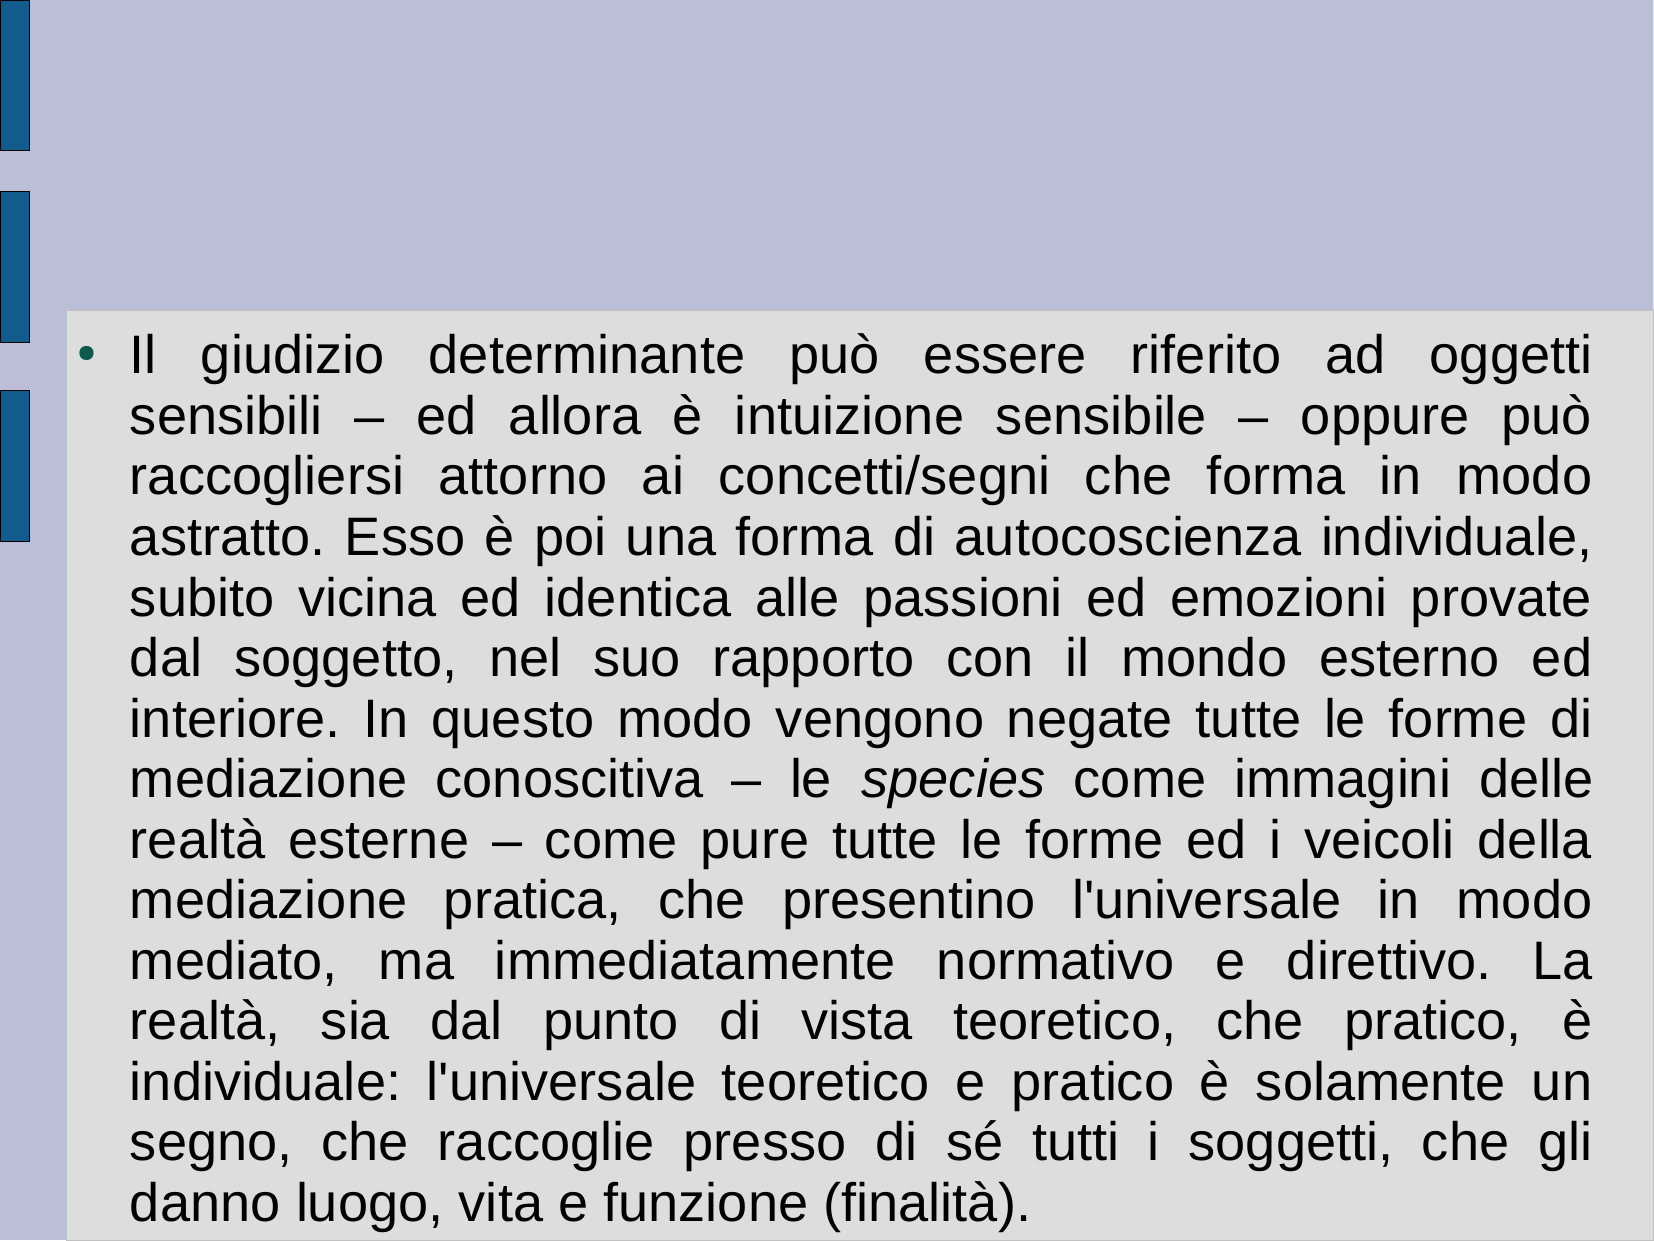

#
Il giudizio determinante può essere riferito ad oggetti sensibili – ed allora è intuizione sensibile – oppure può raccogliersi attorno ai concetti/segni che forma in modo astratto. Esso è poi una forma di autocoscienza individuale, subito vicina ed identica alle passioni ed emozioni provate dal soggetto, nel suo rapporto con il mondo esterno ed interiore. In questo modo vengono negate tutte le forme di mediazione conoscitiva – le species come immagini delle realtà esterne – come pure tutte le forme ed i veicoli della mediazione pratica, che presentino l'universale in modo mediato, ma immediatamente normativo e direttivo. La realtà, sia dal punto di vista teoretico, che pratico, è individuale: l'universale teoretico e pratico è solamente un segno, che raccoglie presso di sé tutti i soggetti, che gli danno luogo, vita e funzione (finalità).